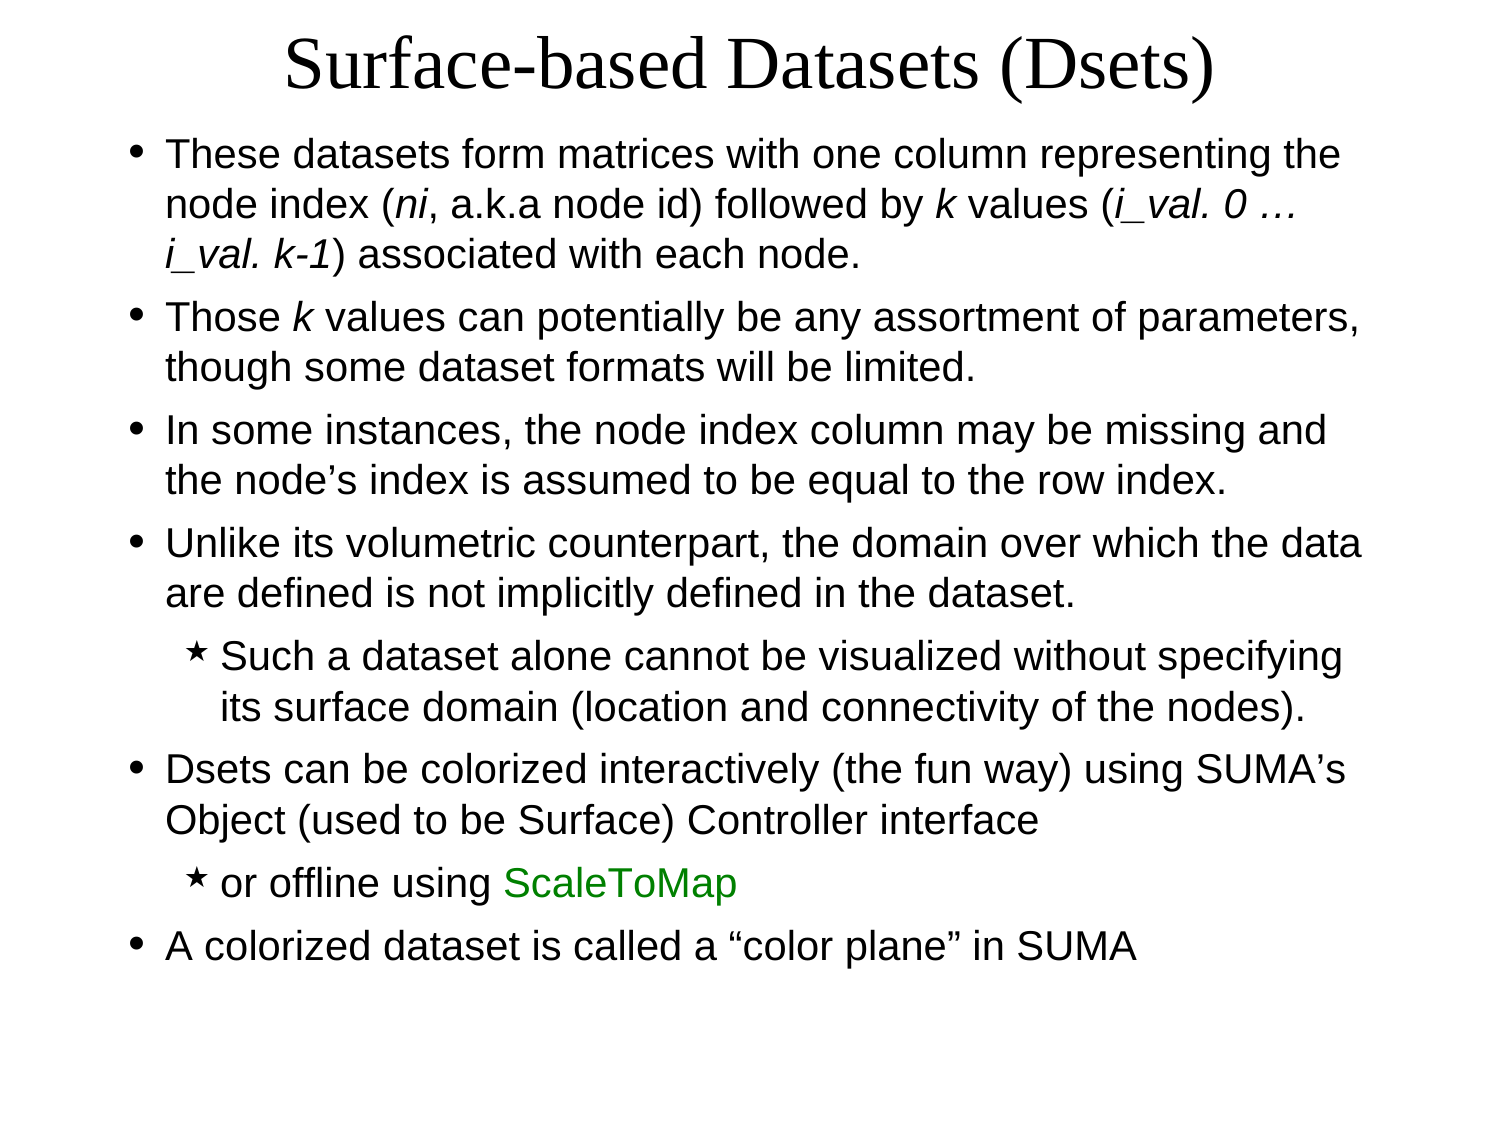

# Surface-based Datasets (Dsets)
These datasets form matrices with one column representing the node index (ni, a.k.a node id) followed by k values (i_val. 0 … i_val. k-1) associated with each node.
Those k values can potentially be any assortment of parameters, though some dataset formats will be limited.
In some instances, the node index column may be missing and the node’s index is assumed to be equal to the row index.
Unlike its volumetric counterpart, the domain over which the data are defined is not implicitly defined in the dataset.
Such a dataset alone cannot be visualized without specifying its surface domain (location and connectivity of the nodes).
Dsets can be colorized interactively (the fun way) using SUMA’s Object (used to be Surface) Controller interface
or offline using ScaleToMap
A colorized dataset is called a “color plane” in SUMA